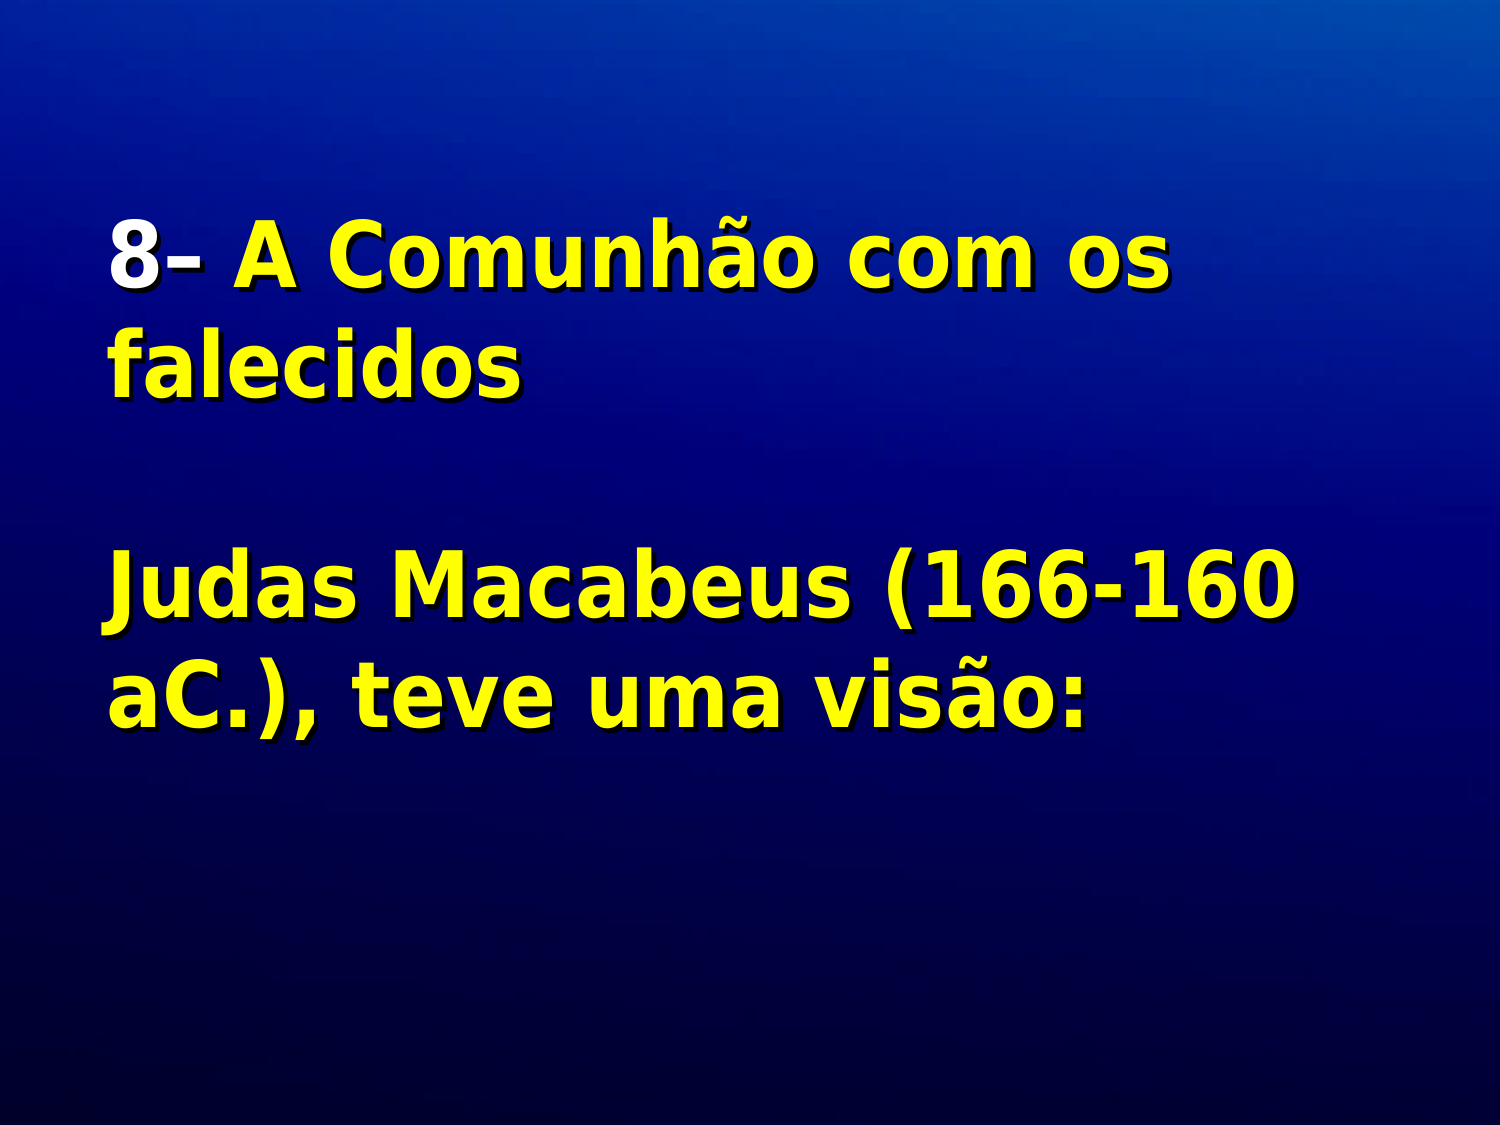

8– A Comunhão com os falecidos
Judas Macabeus (166-160 aC.), teve uma visão: